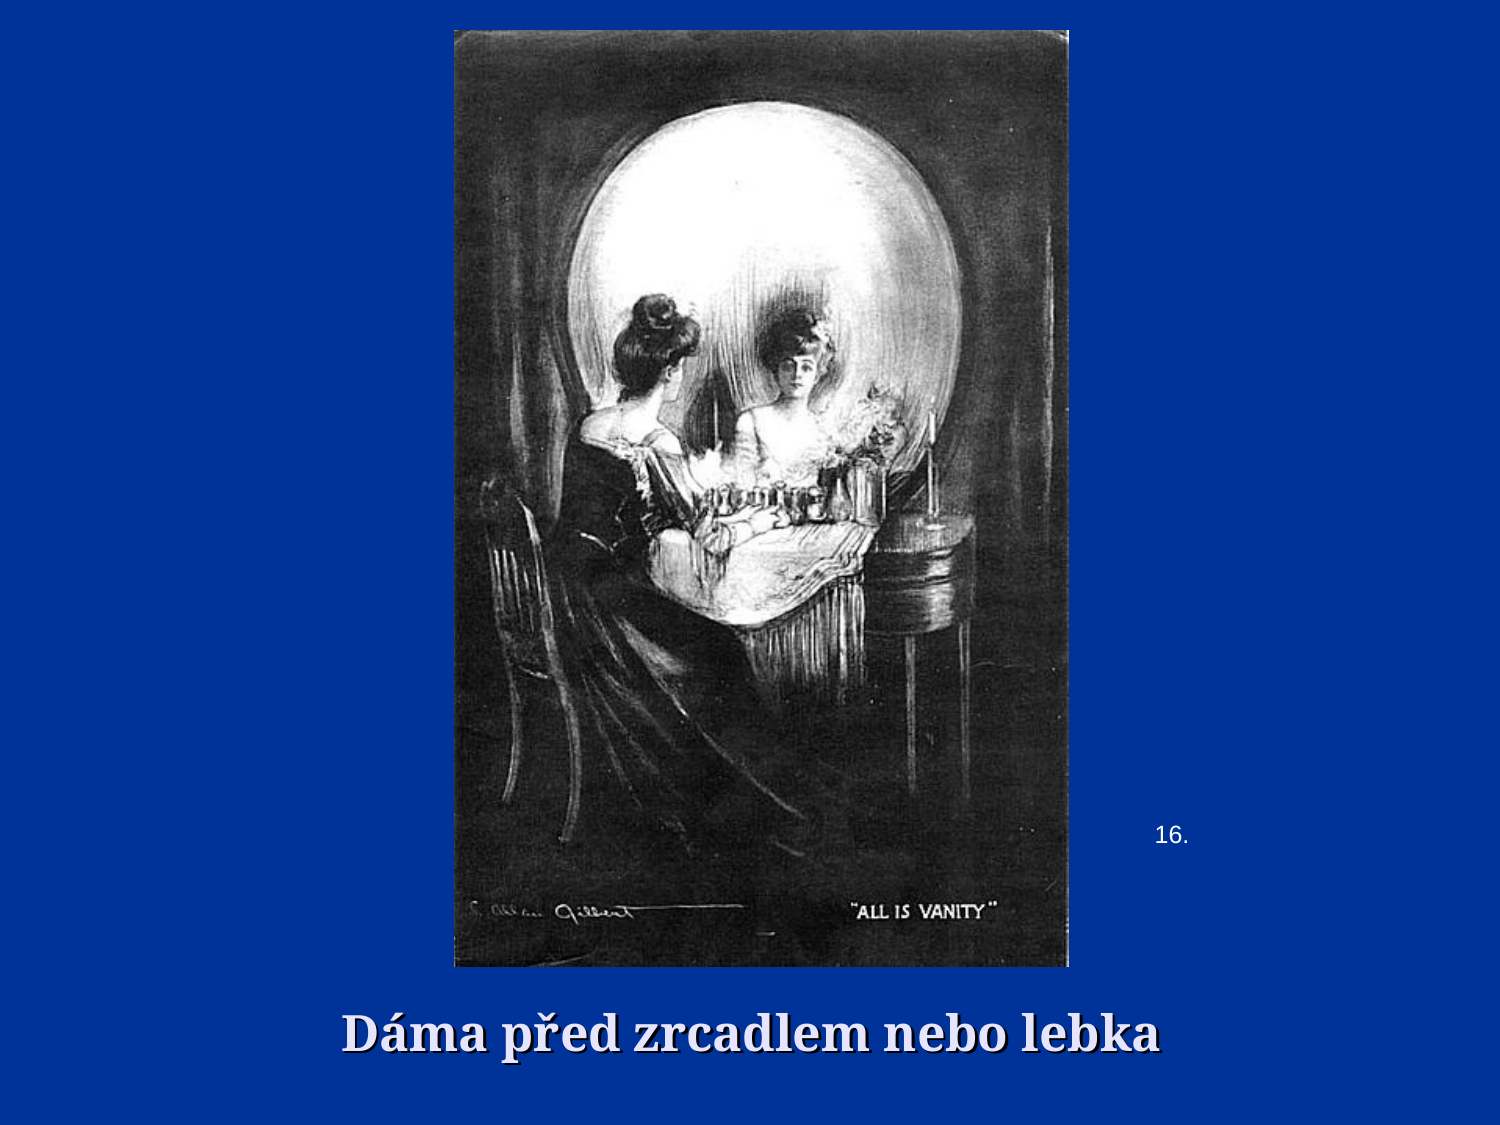

16.
# Dáma před zrcadlem nebo lebka